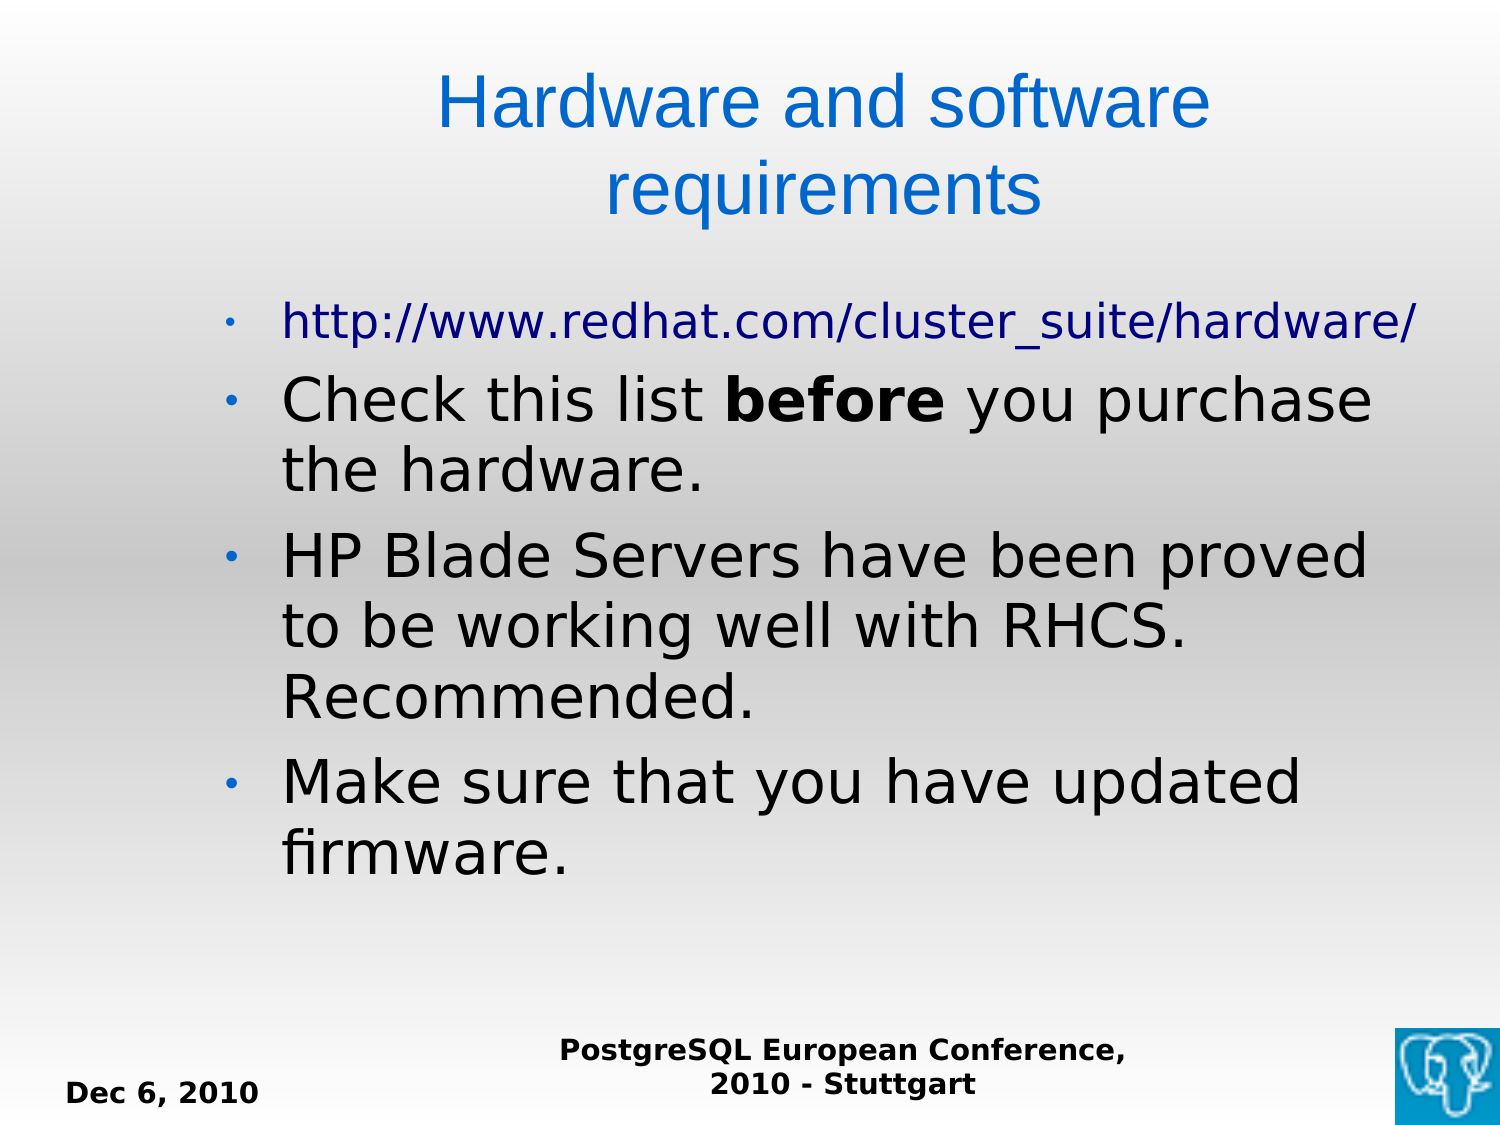

# Hardware and software requirements
http://www.redhat.com/cluster_suite/hardware/
Check this list before you purchase the hardware.
HP Blade Servers have been proved to be working well with RHCS. Recommended.
Make sure that you have updated firmware.